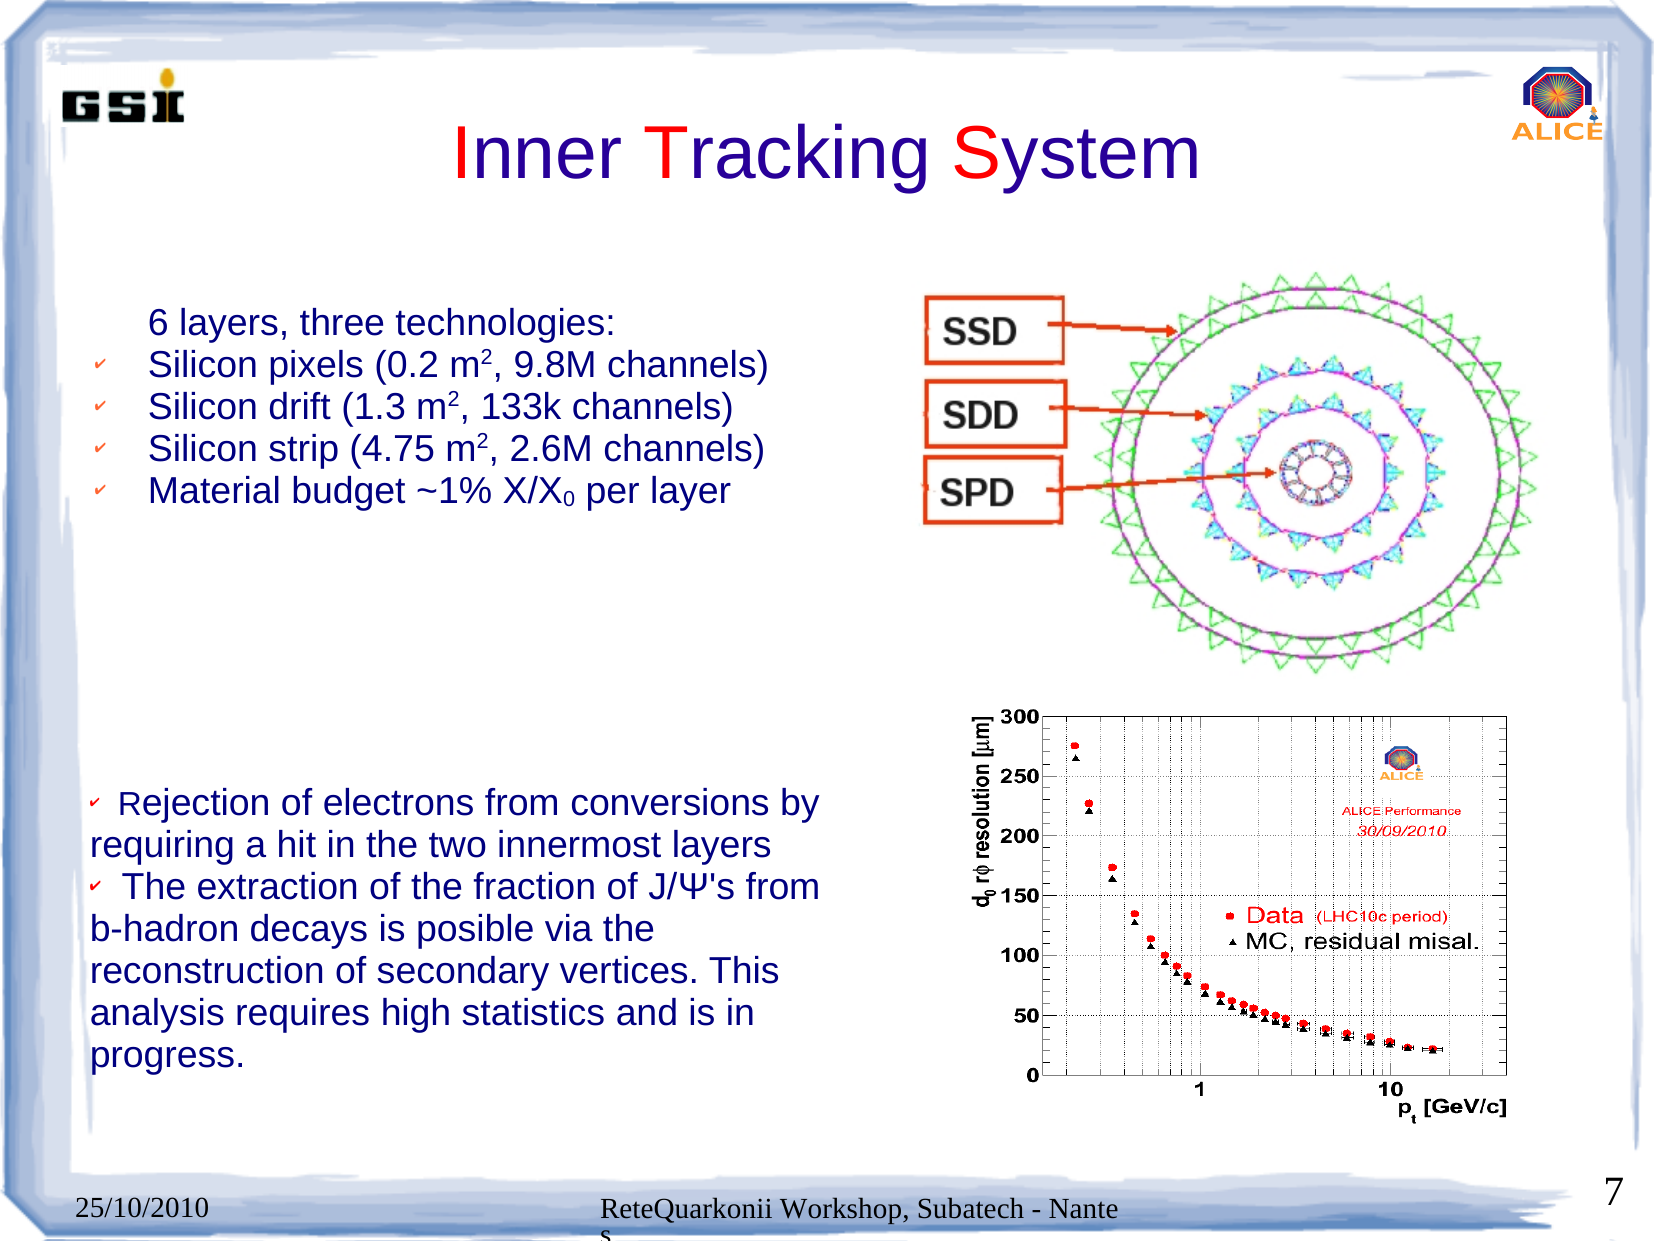

# Inner Tracking System
6 layers, three technologies:
Silicon pixels (0.2 m2, 9.8M channels)
Silicon drift (1.3 m2, 133k channels)
Silicon strip (4.75 m2, 2.6M channels)
Material budget ~1% X/X0 per layer
 Rejection of electrons from conversions by requiring a hit in the two innermost layers
 The extraction of the fraction of J/Ψ's from b-hadron decays is posible via the reconstruction of secondary vertices. This analysis requires high statistics and is in progress.
7
25/10/2010
ReteQuarkonii Workshop, Subatech - Nantes